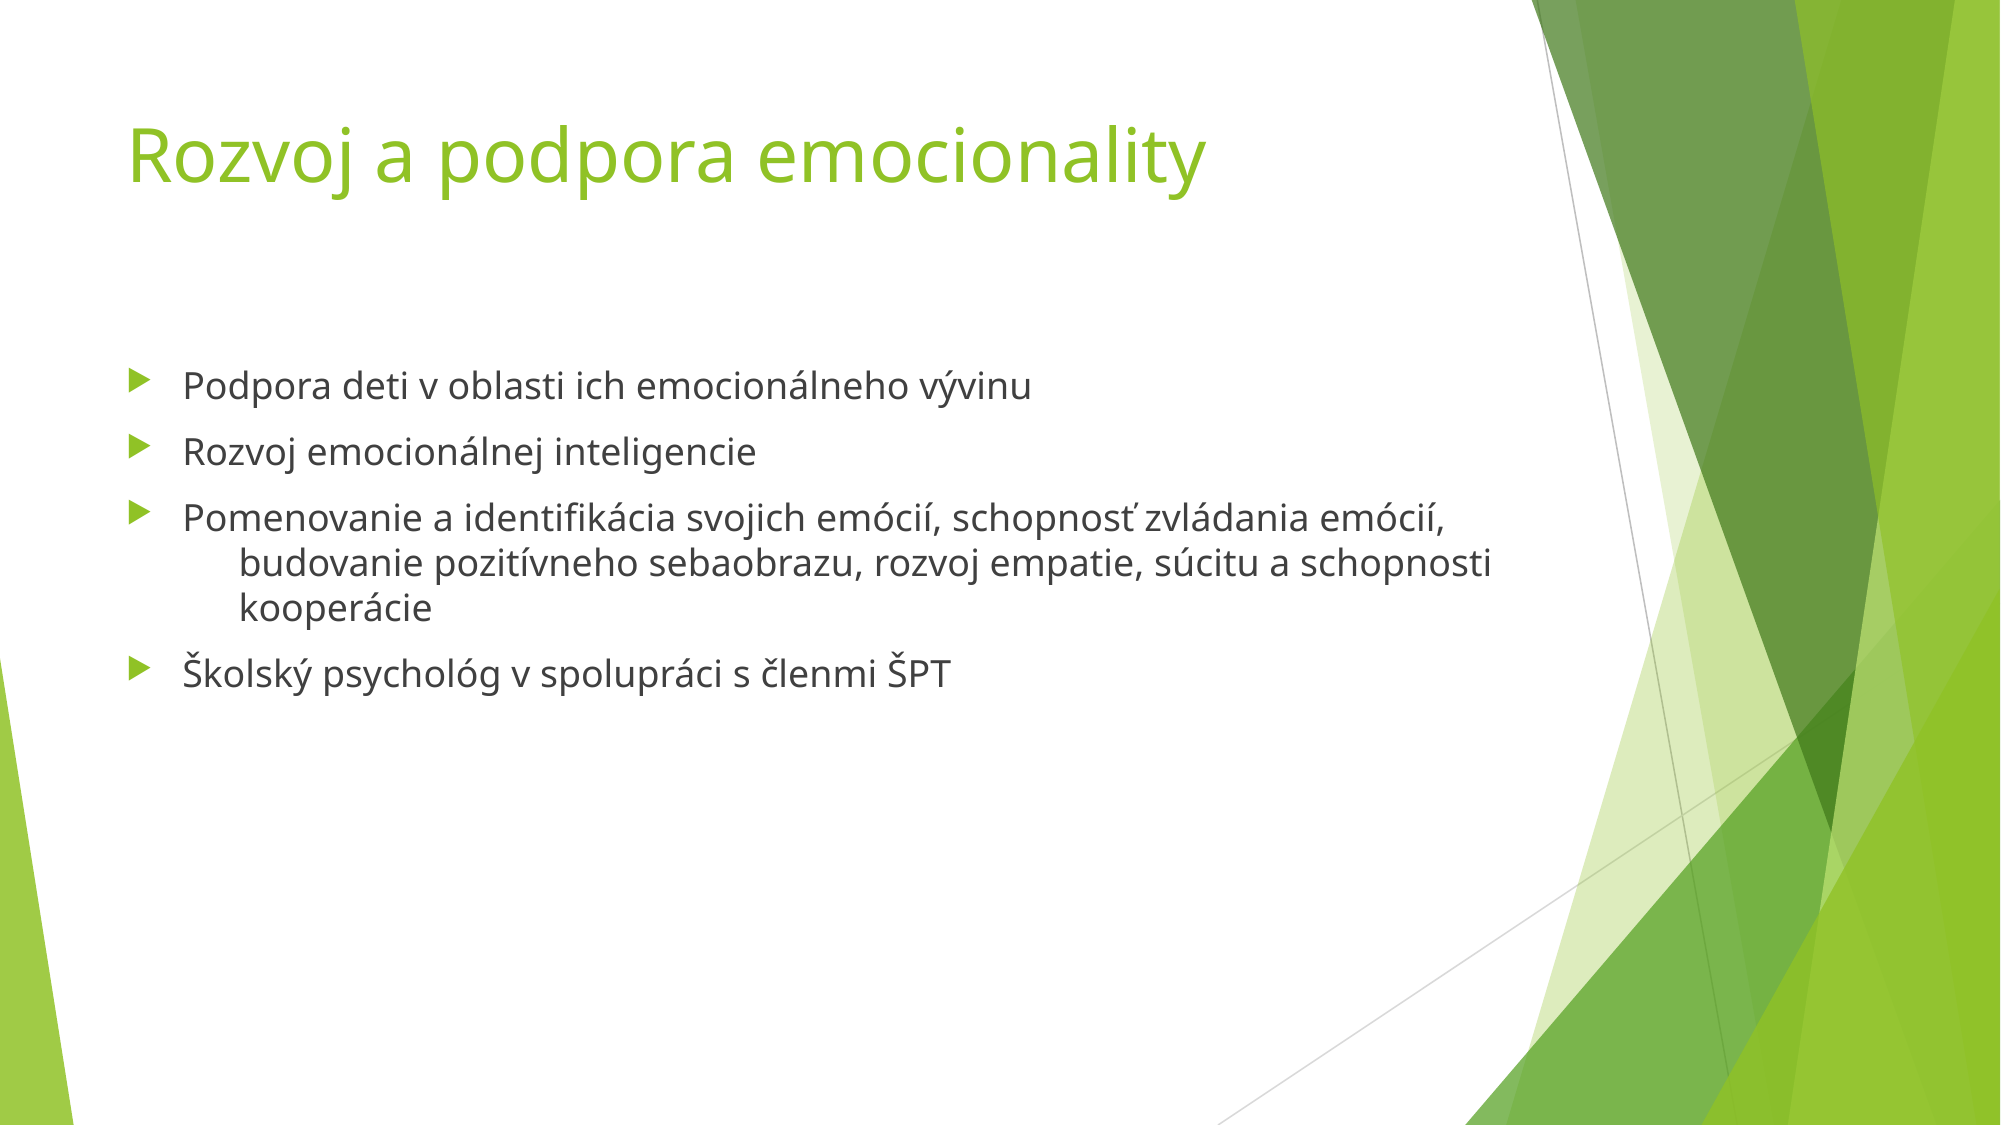

# Rozvoj a podpora emocionality
Podpora deti v oblasti ich emocionálneho vývinu
Rozvoj emocionálnej inteligencie
Pomenovanie a identifikácia svojich emócií, schopnosť zvládania emócií, budovanie pozitívneho sebaobrazu, rozvoj empatie, súcitu a schopnosti kooperácie
Školský psychológ v spolupráci s členmi ŠPT